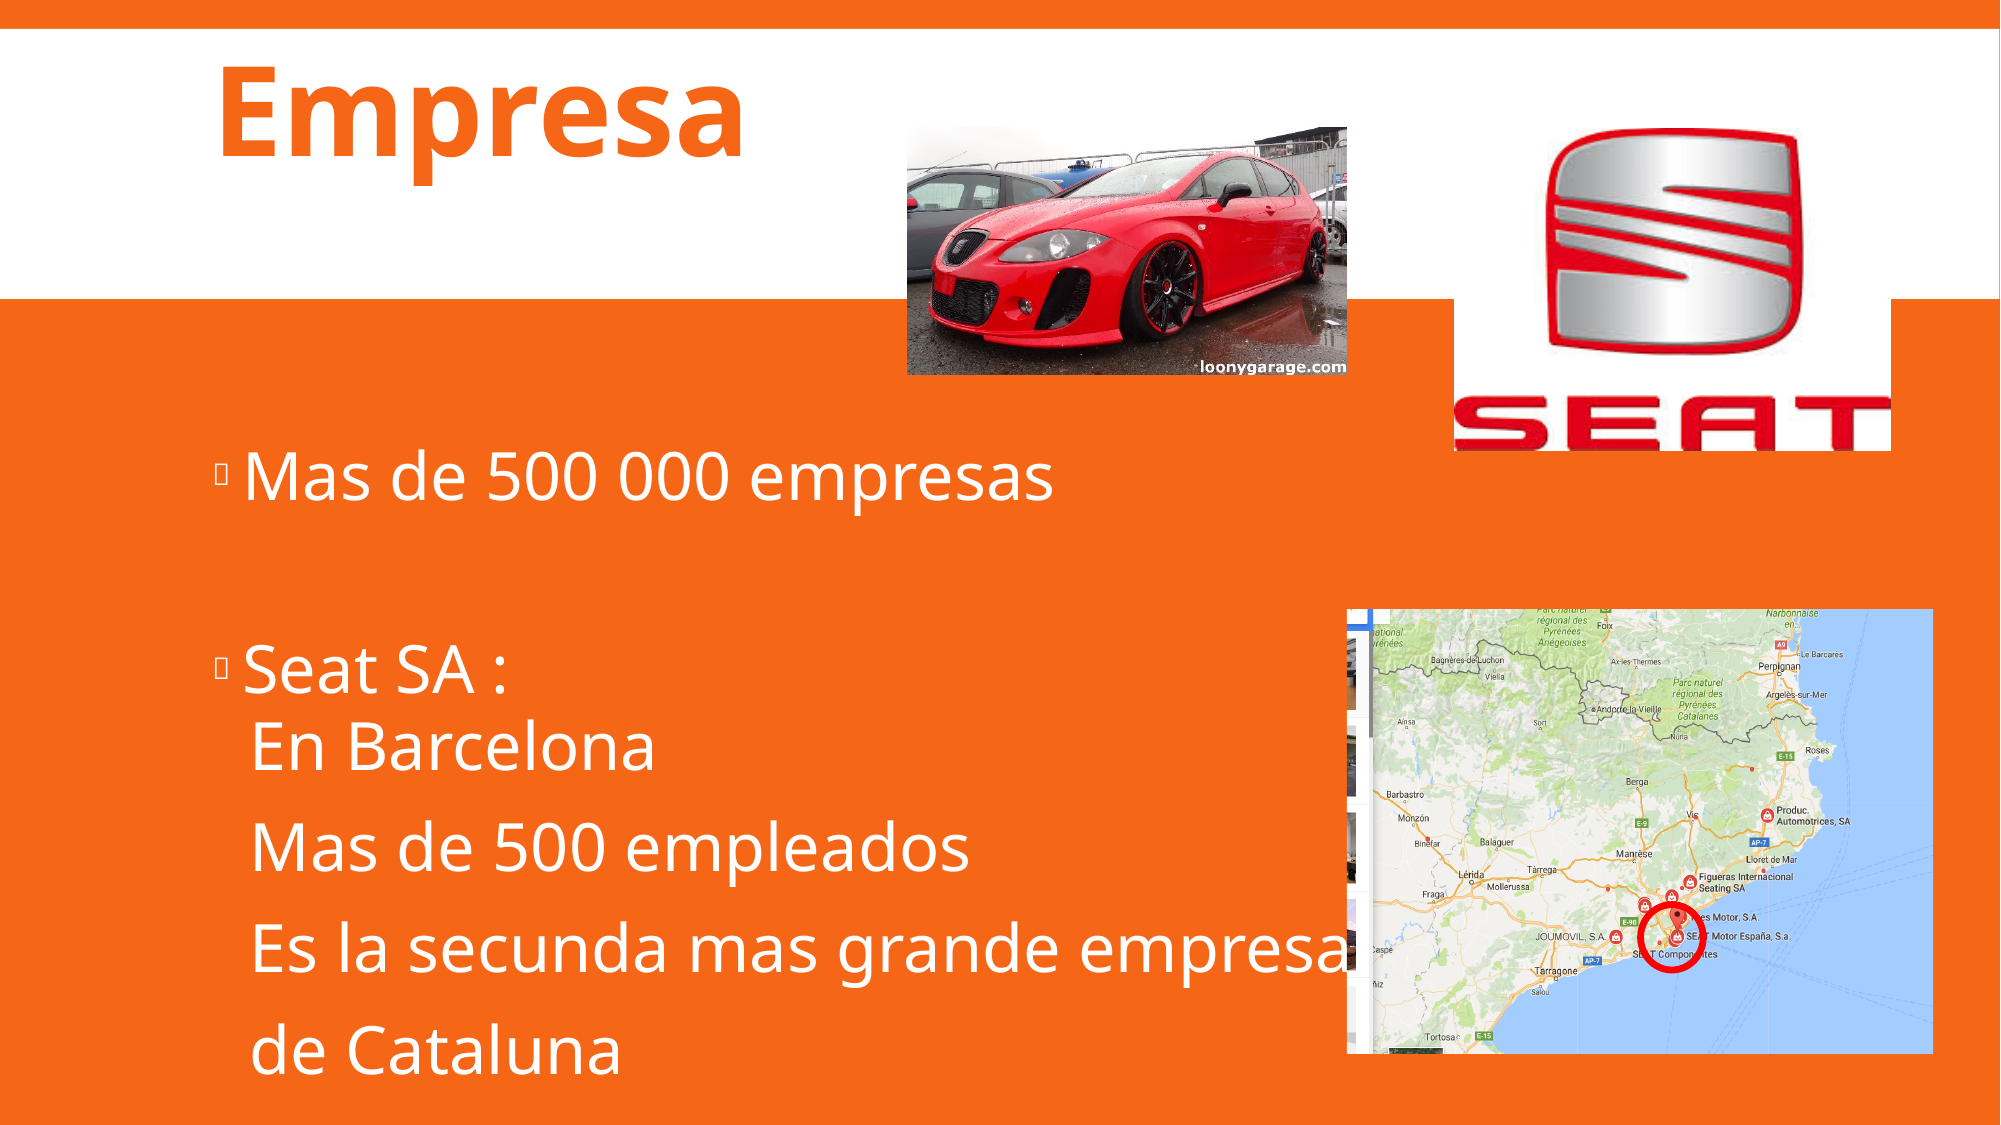

# Empresa
Mas de 500 000 empresas
Seat SA :
En Barcelona
Mas de 500 empleados
Es la secunda mas grande empresa
de Cataluna